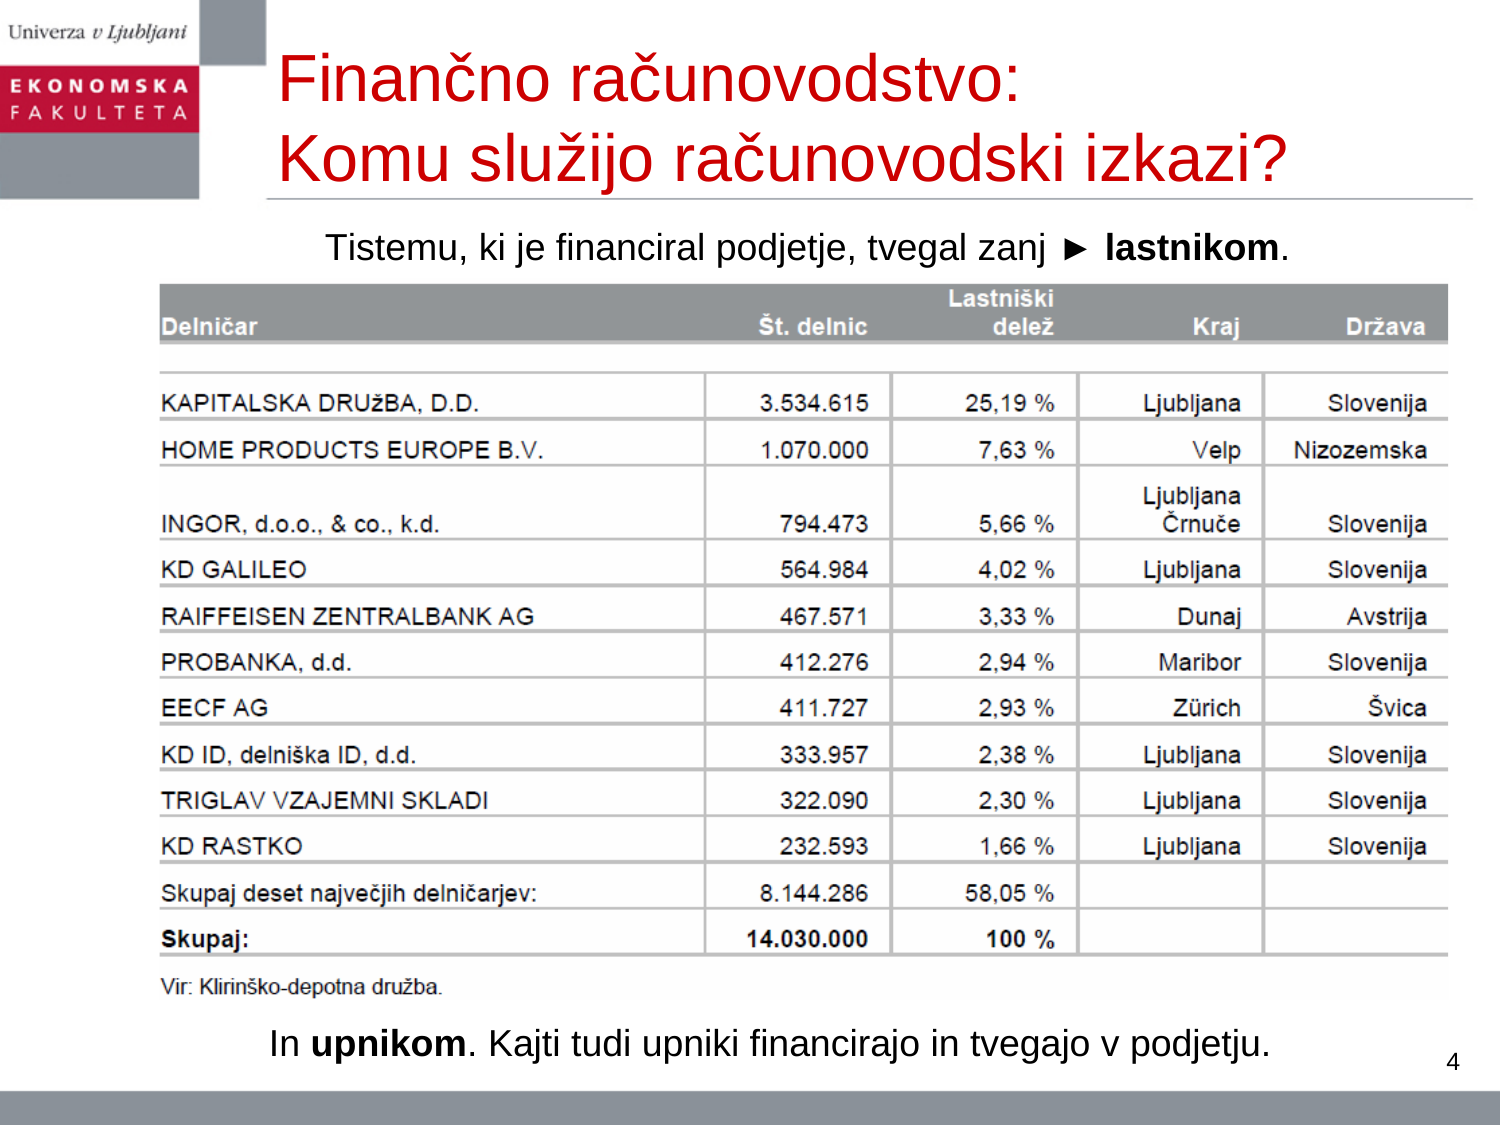

# Finančno računovodstvo: Komu služijo računovodski izkazi?
	Tistemu, ki je financiral podjetje, tvegal zanj ► lastnikom.
In upnikom. Kajti tudi upniki financirajo in tvegajo v podjetju.
4